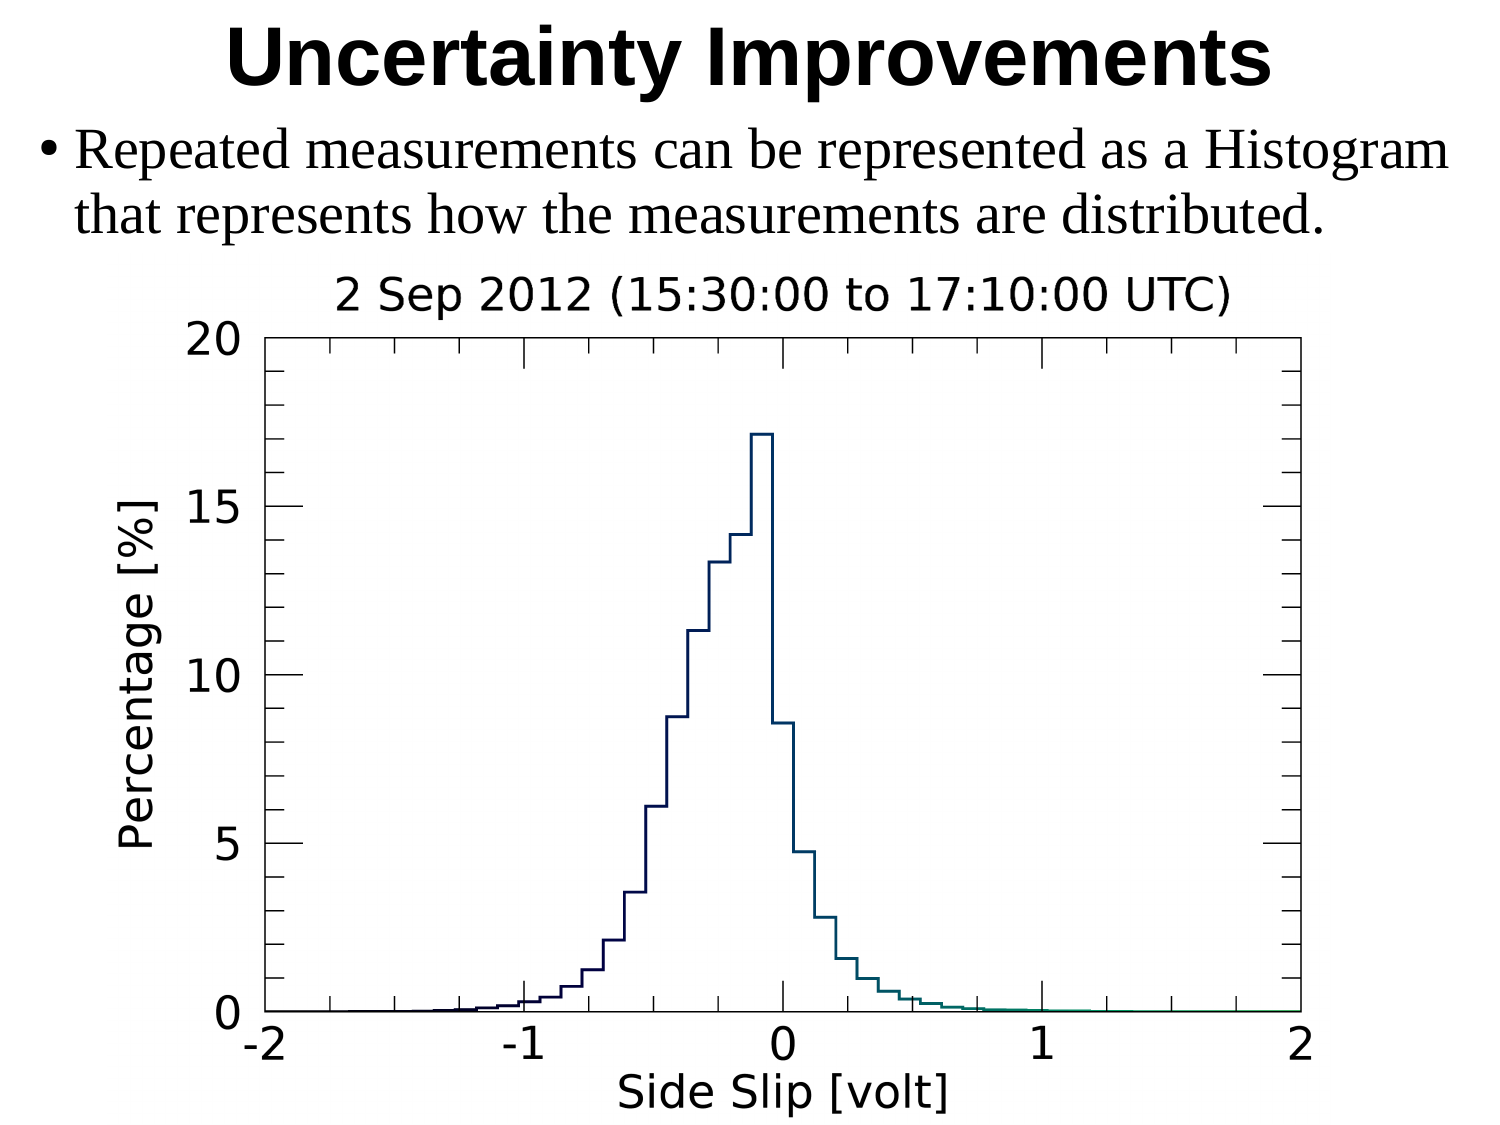

Uncertainty Improvements
Repeated measurements can be represented as a Histogram that represents how the measurements are distributed.